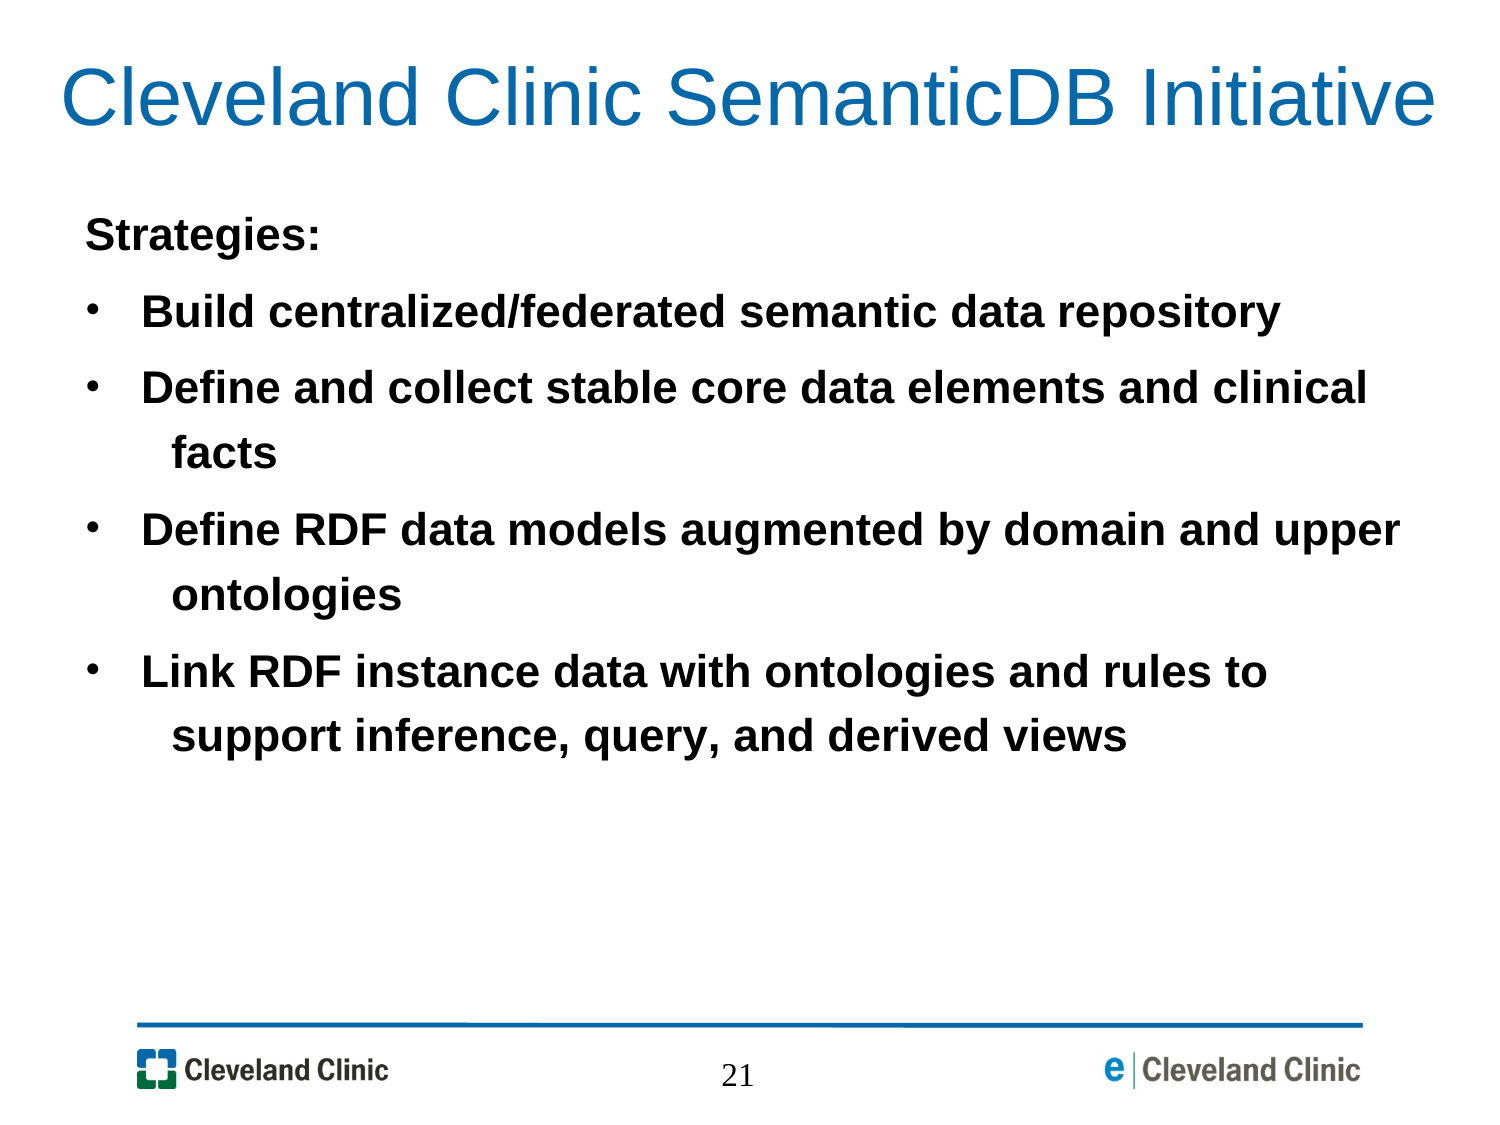

# Cleveland Clinic SemanticDB Initiative
Strategies:
Build centralized/federated semantic data repository
Define and collect stable core data elements and clinical facts
Define RDF data models augmented by domain and upper ontologies
Link RDF instance data with ontologies and rules to support inference, query, and derived views
21